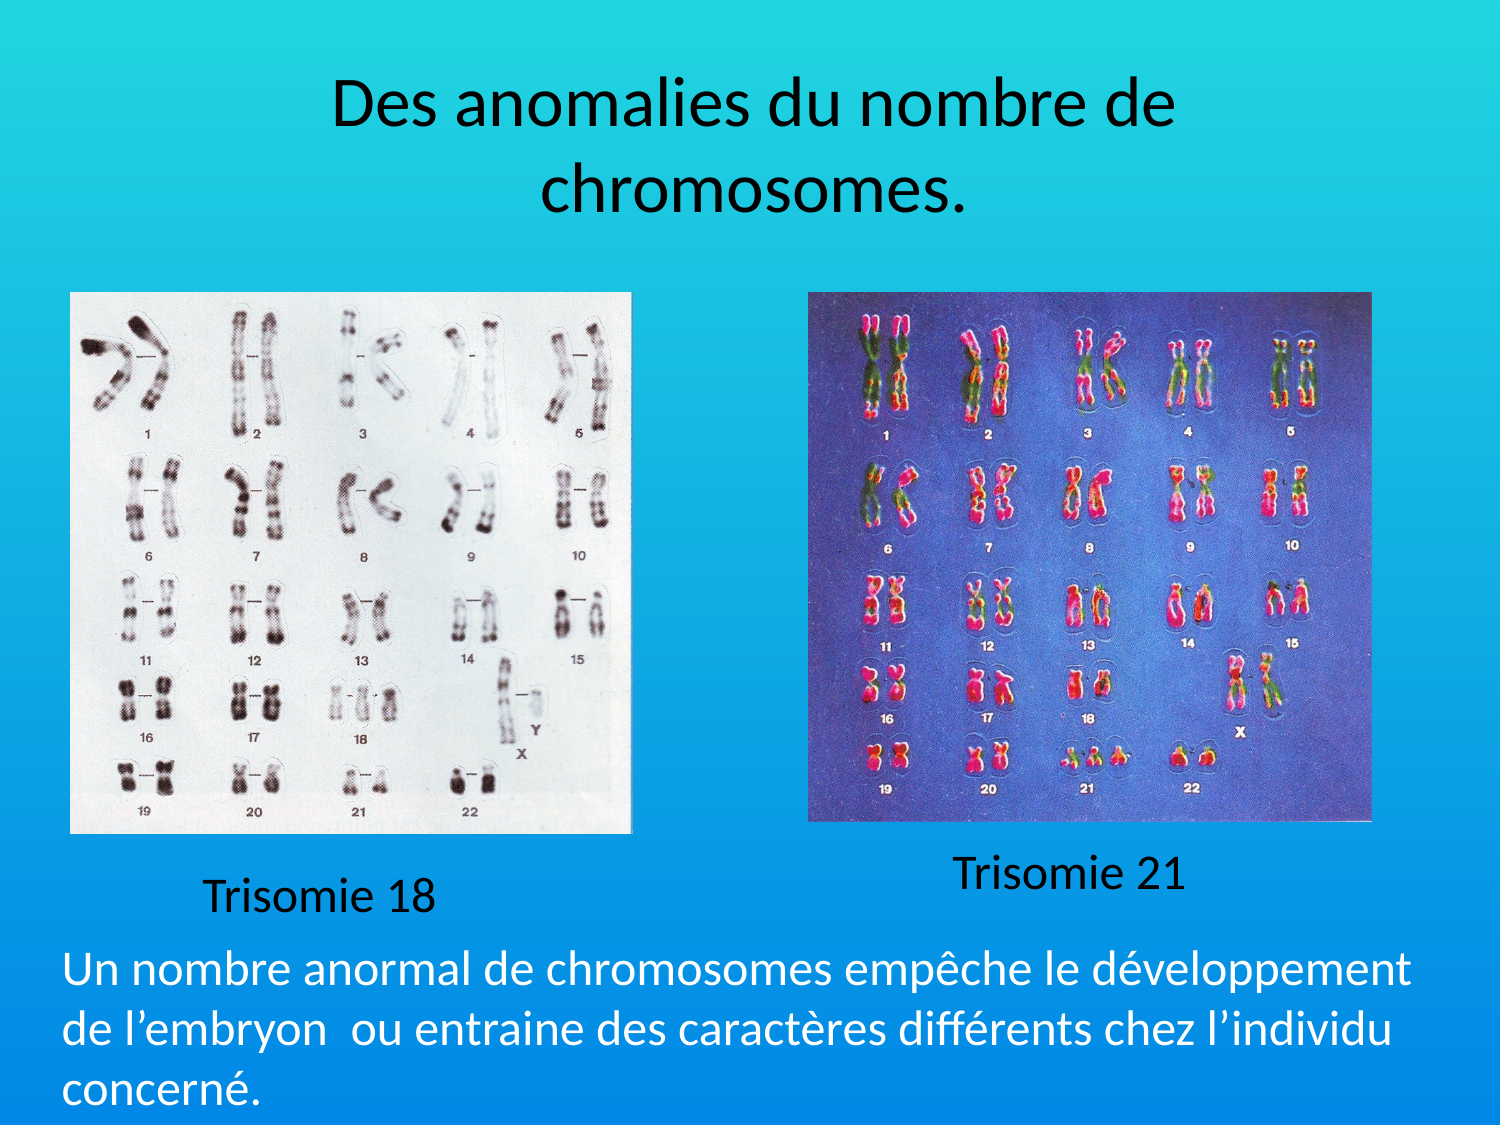

# Des anomalies du nombre de chromosomes.
Trisomie 21
Trisomie 18
Un nombre anormal de chromosomes empêche le développement de l’embryon ou entraine des caractères différents chez l’individu concerné.